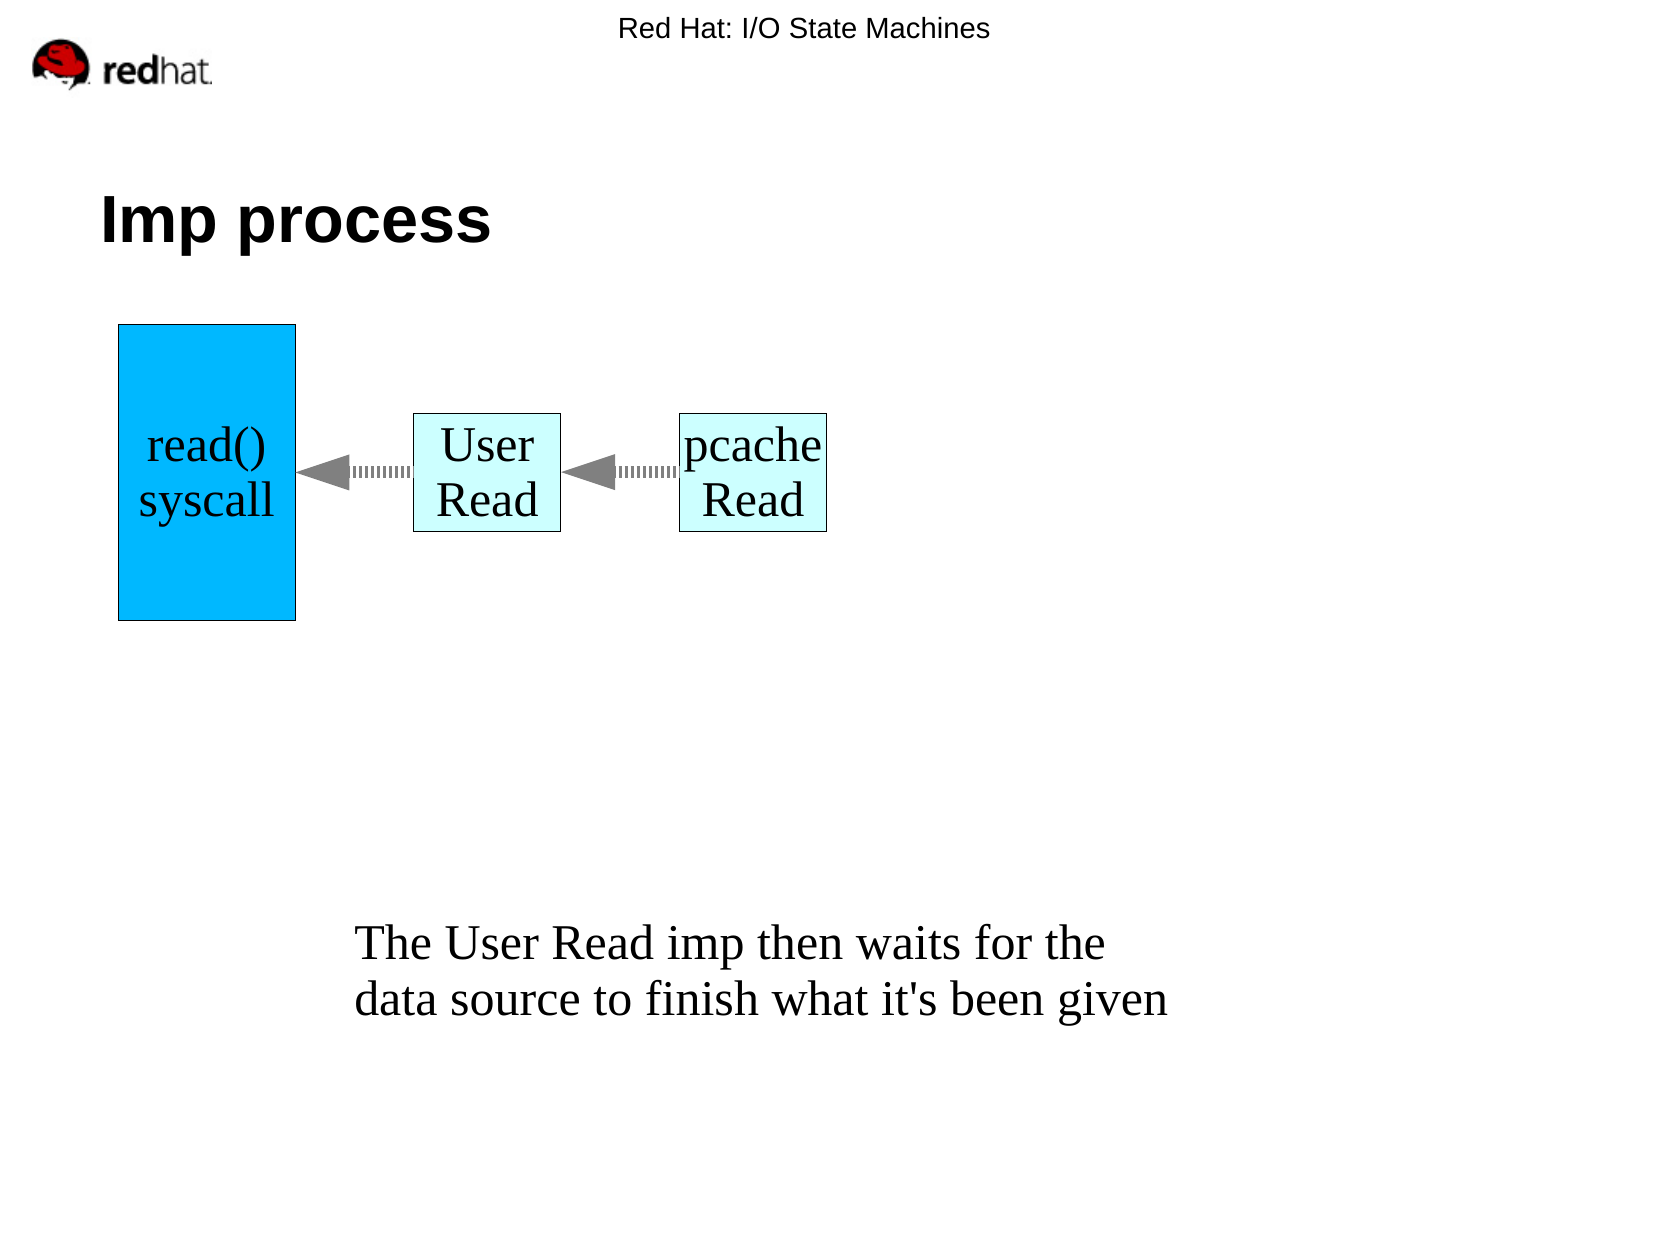

# Imp process
read()
syscall
User
Read
pcache
Read
The User Read imp then waits for the data source to finish what it's been given